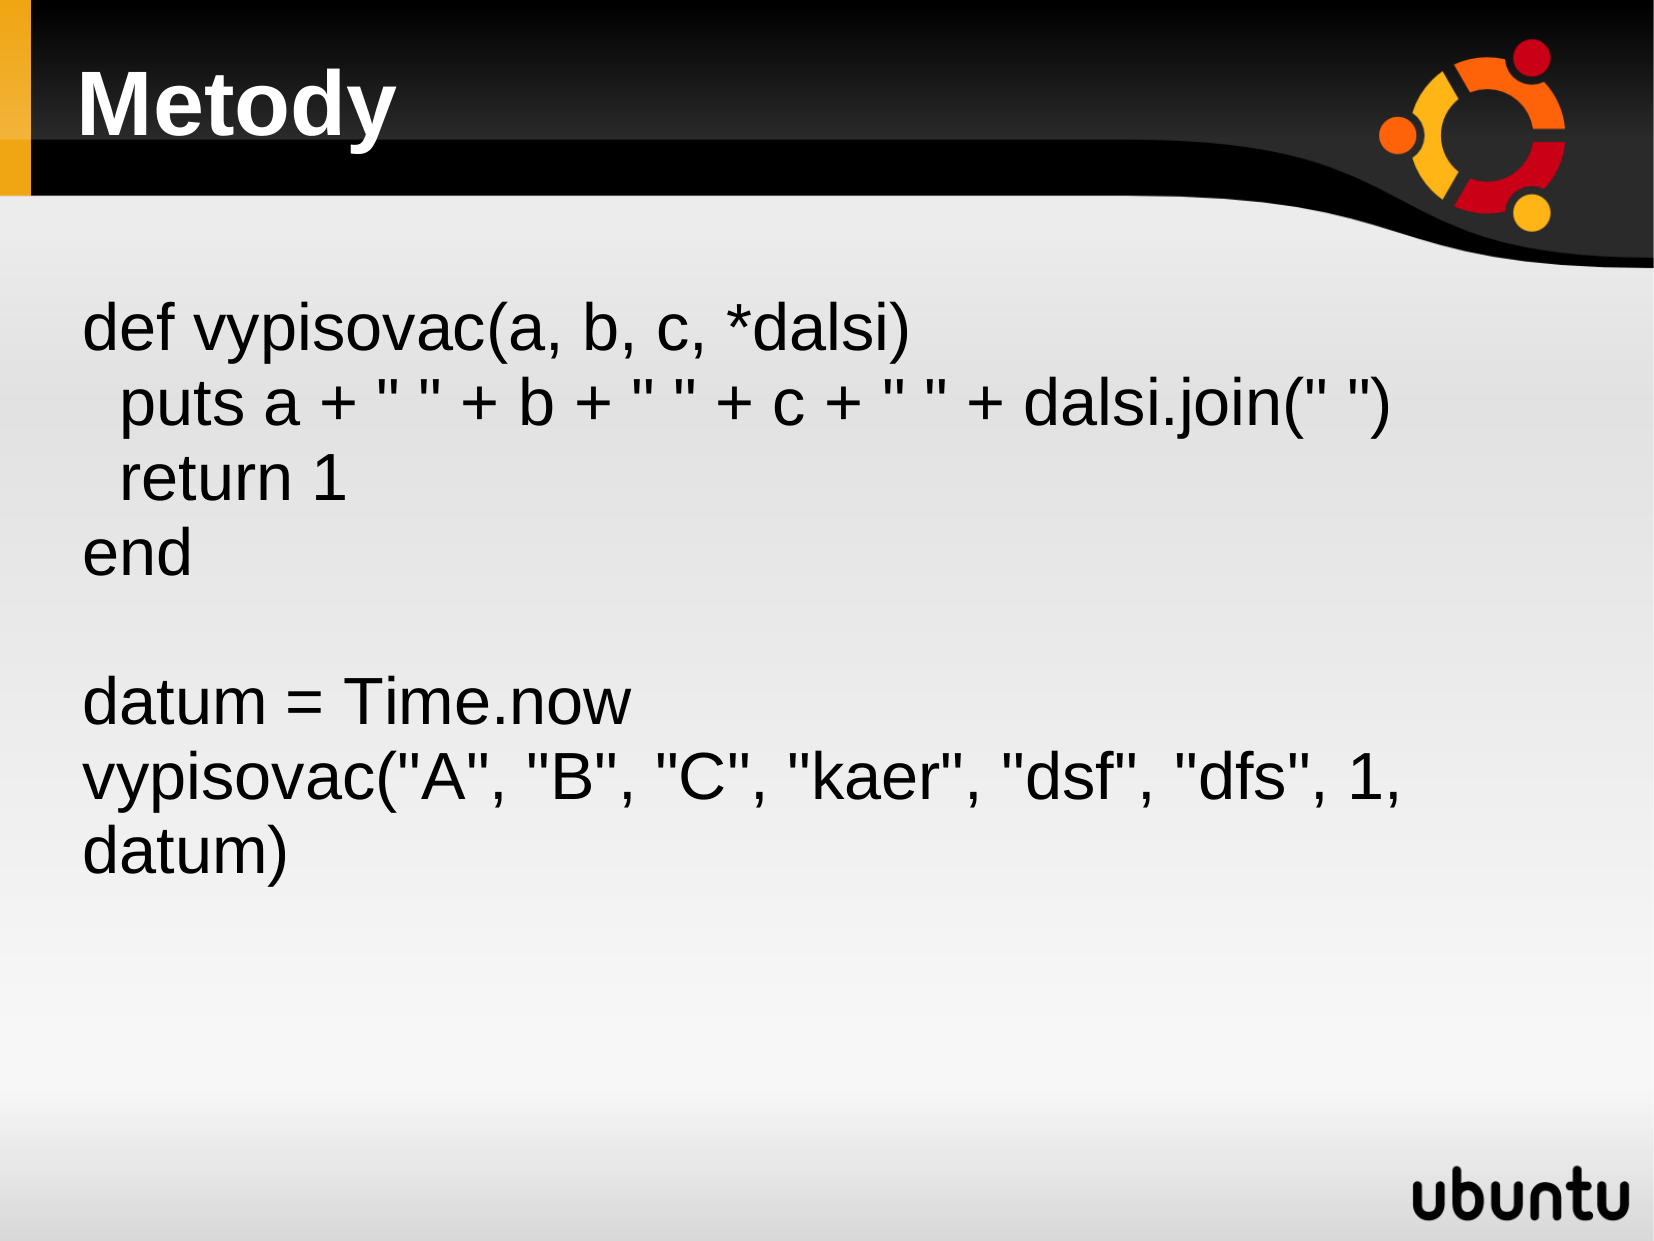

# Metody
def vypisovac(a, b, c, *dalsi)
 puts a + " " + b + " " + c + " " + dalsi.join(" ")
 return 1
end
datum = Time.now
vypisovac("A", "B", "C", "kaer", "dsf", "dfs", 1, datum)